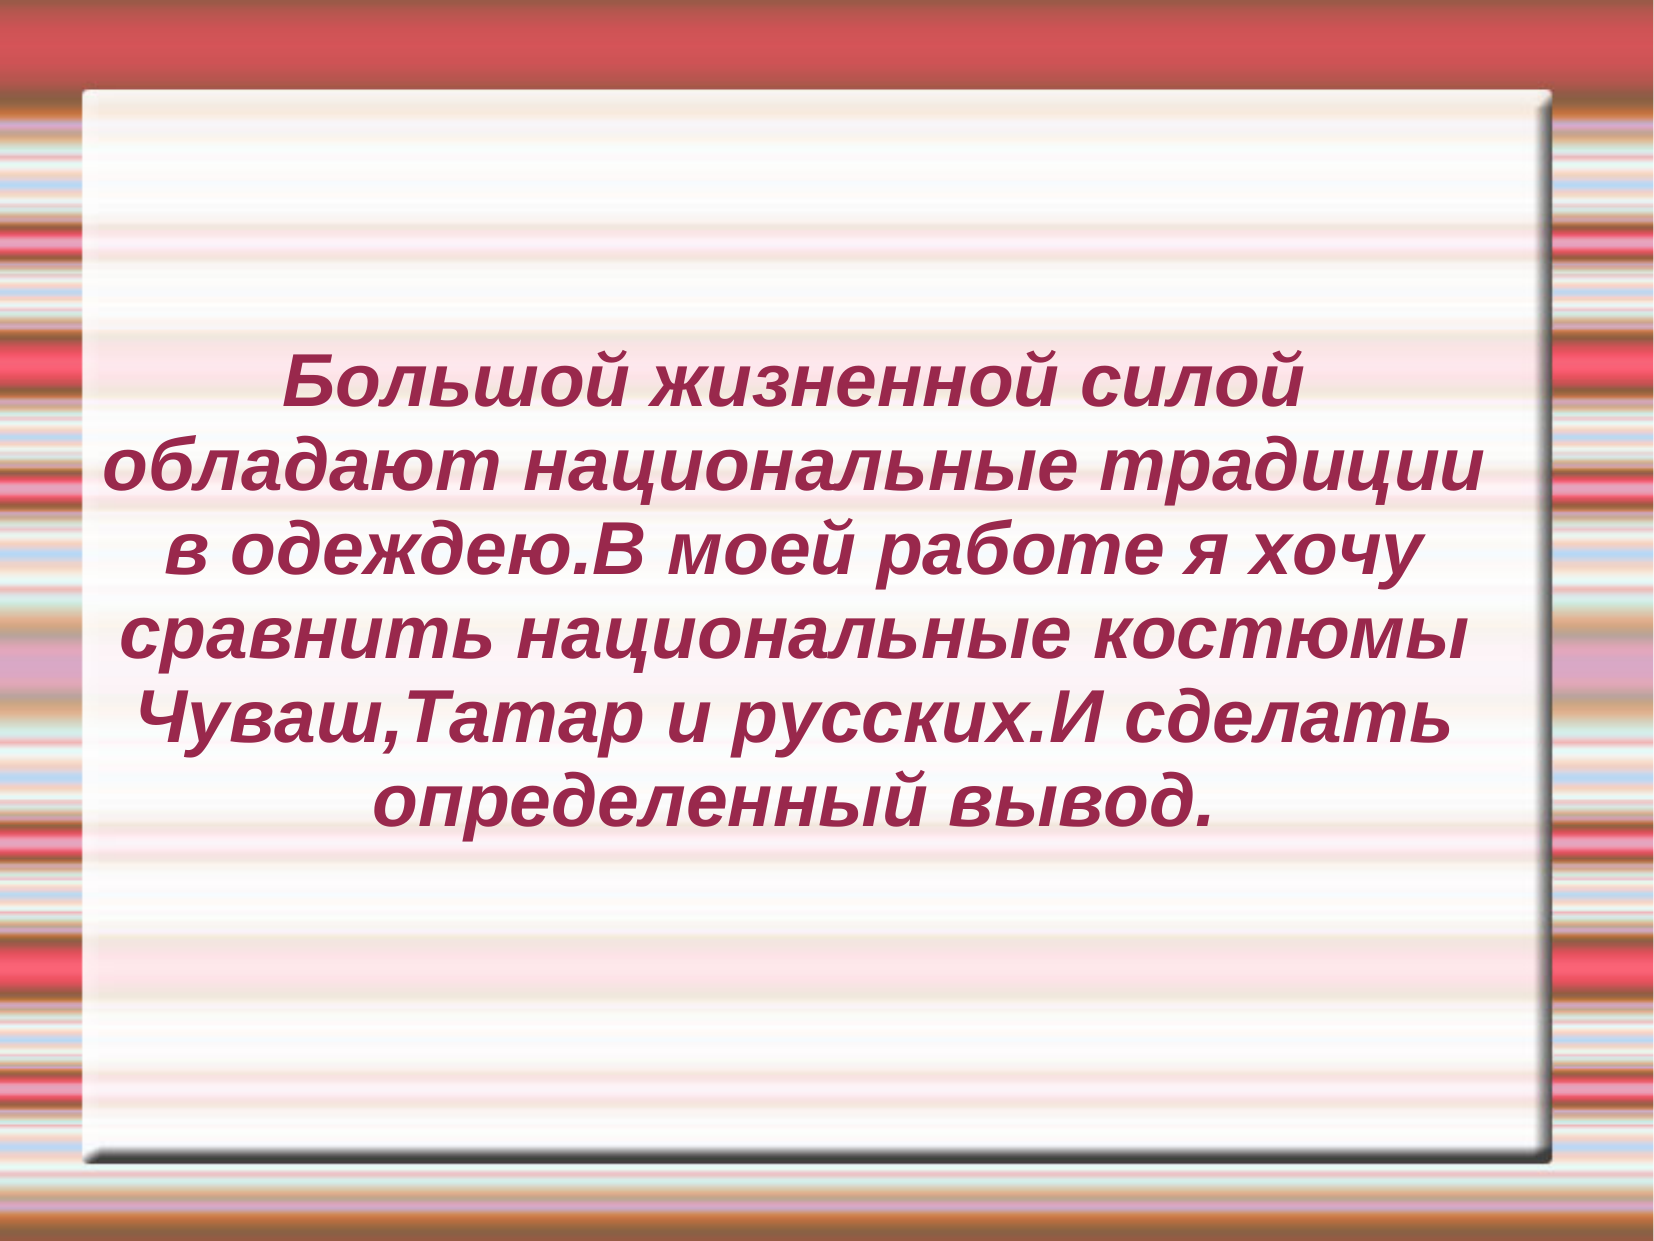

# Большой жизненной силой обладают национальные традиции в одеждею.В моей работе я хочу сравнить национальные костюмы Чуваш,Татар и русских.И сделать определенный вывод.